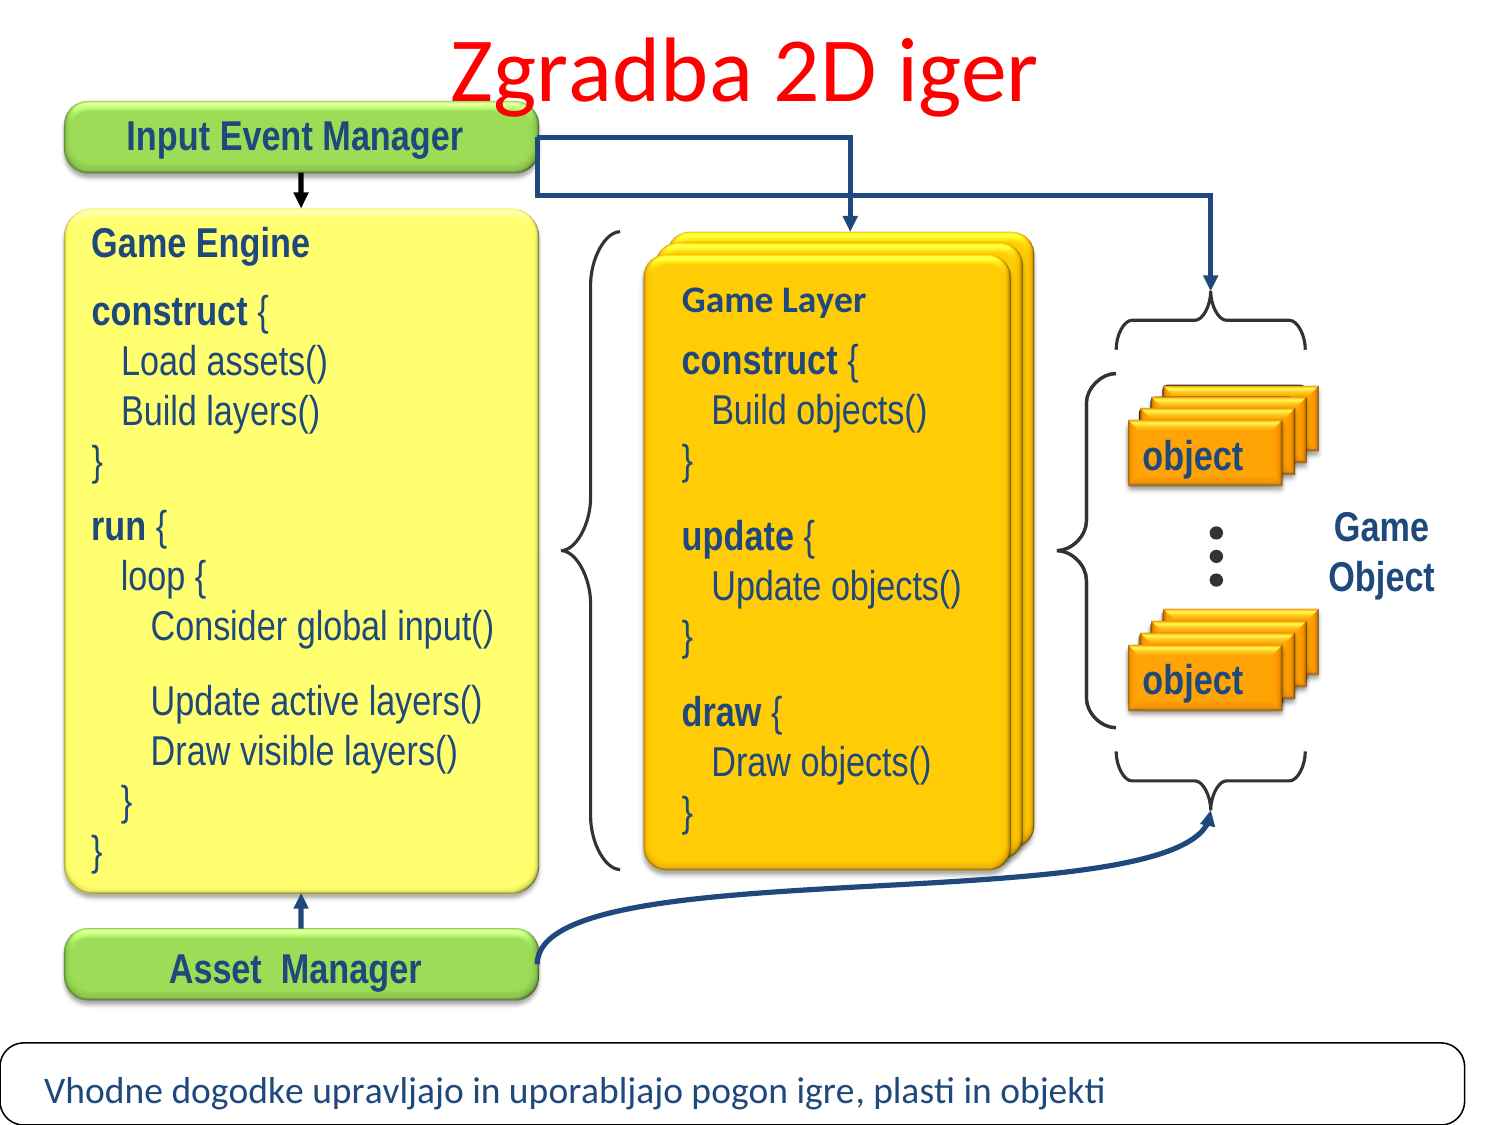

# Zgradba 2D iger
Input Event Manager
Game Engine
Game Layer
construct {
	Load assets()
	Build layers()
}
construct {
	Build objects()
}
update {
	Update objects()
}
draw {
	Draw objects()
}
object
object
object
object
run {
	loop {
		Consider global input()
		Update active layers()
		Draw visible layers()
	}
}
Game Object
object
object
object
object
Asset Manager
Gradniki so naloženi v času izvajanja, upravlja jih “asset manager”
Vhodne dogodke upravljajo in uporabljajo pogon igre, plasti in objekti
Vsaka plast (layer) lahko tvori, osvežuje in riše svoje objekte
Pogon igre (game engine) upravlja z osveževanjem in prikazom plasti
Osnovna predpostavka: Igro sestavljajo plasti (layers), vsaka plast vsebuje objekte